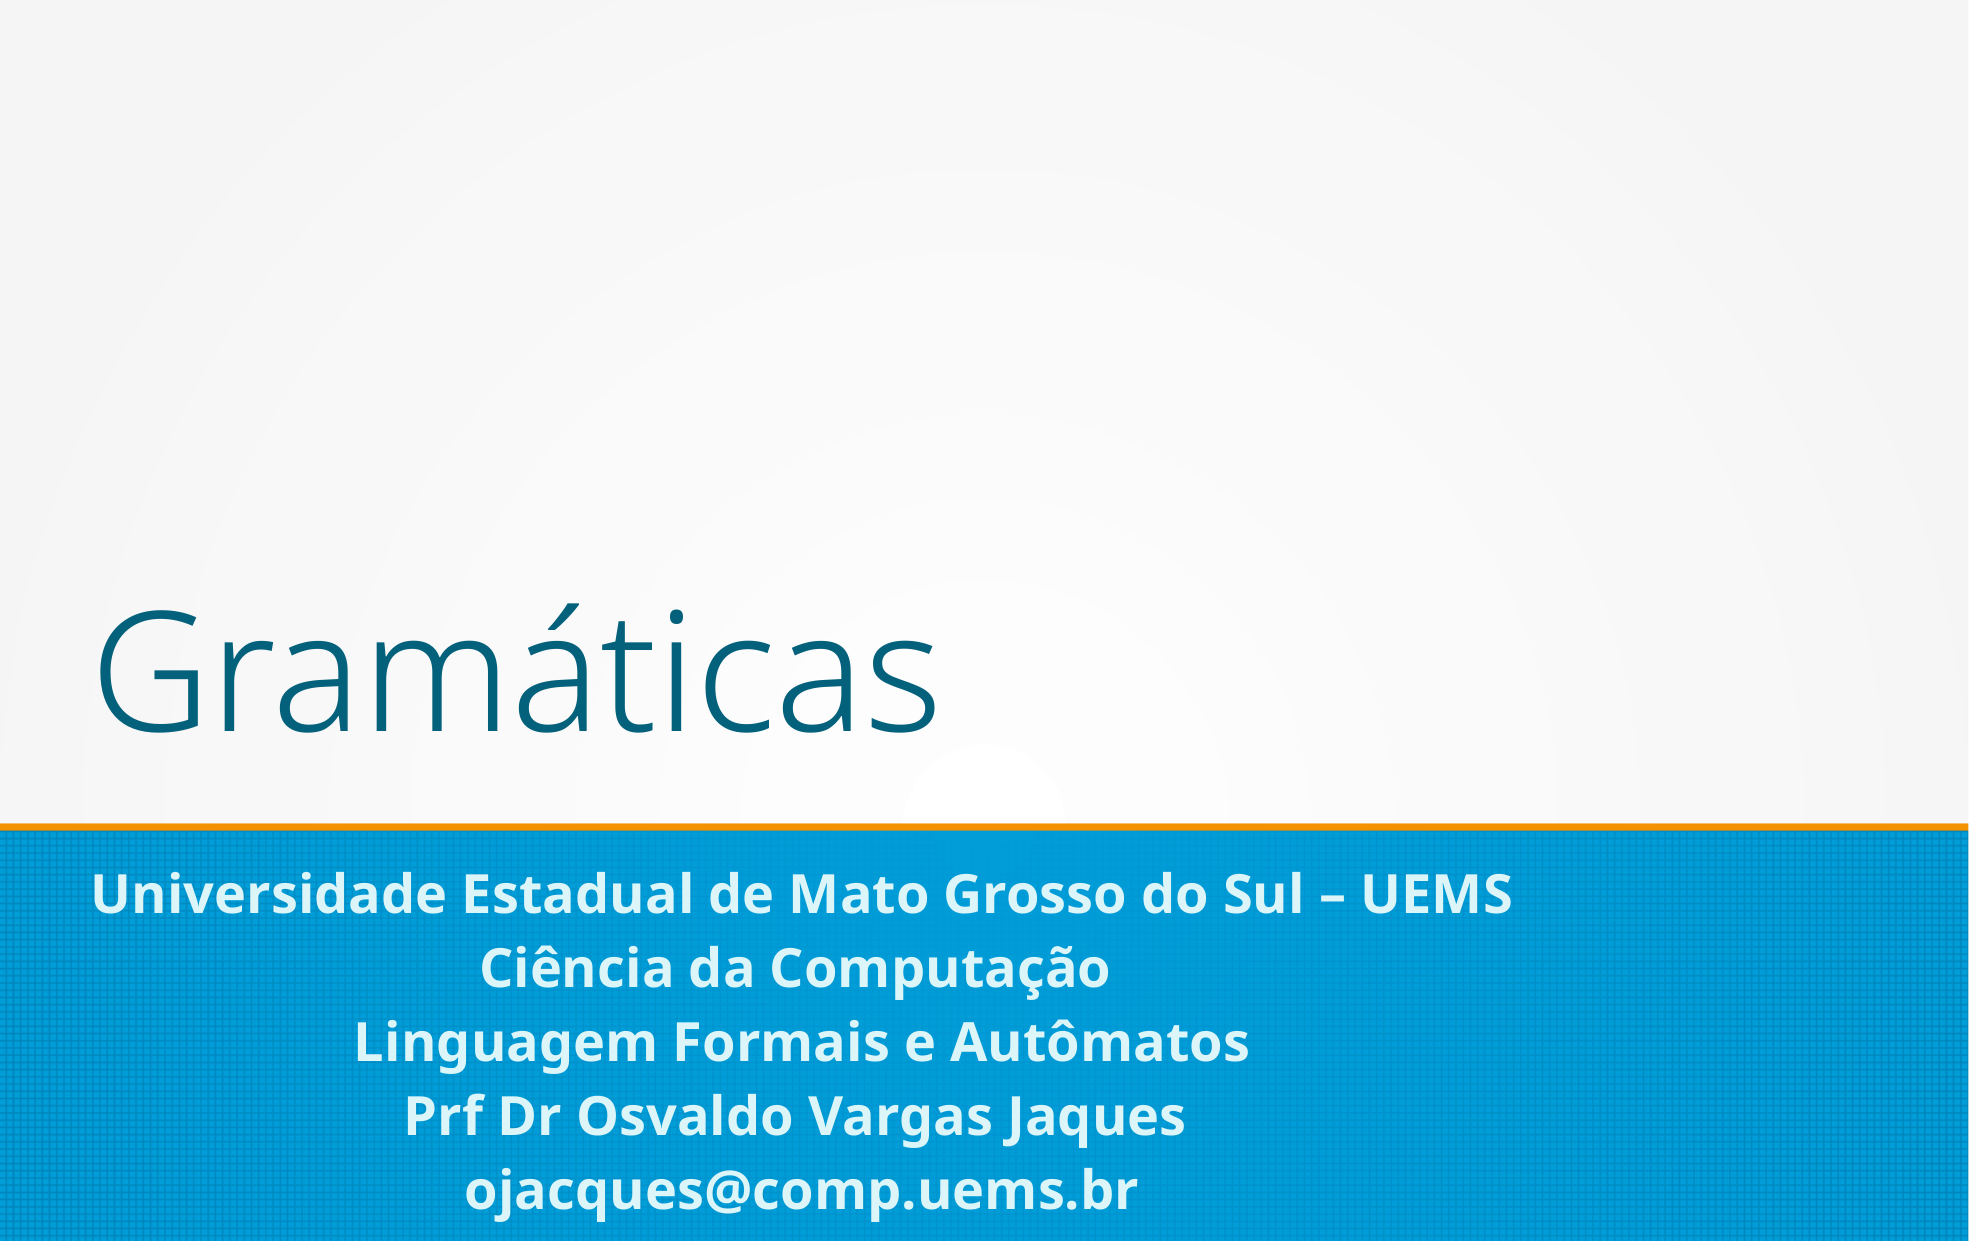

# Gramáticas
Universidade Estadual de Mato Grosso do Sul – UEMS
Ciência da Computação
Linguagem Formais e Autômatos
Prf Dr Osvaldo Vargas Jaques
ojacques@comp.uems.br